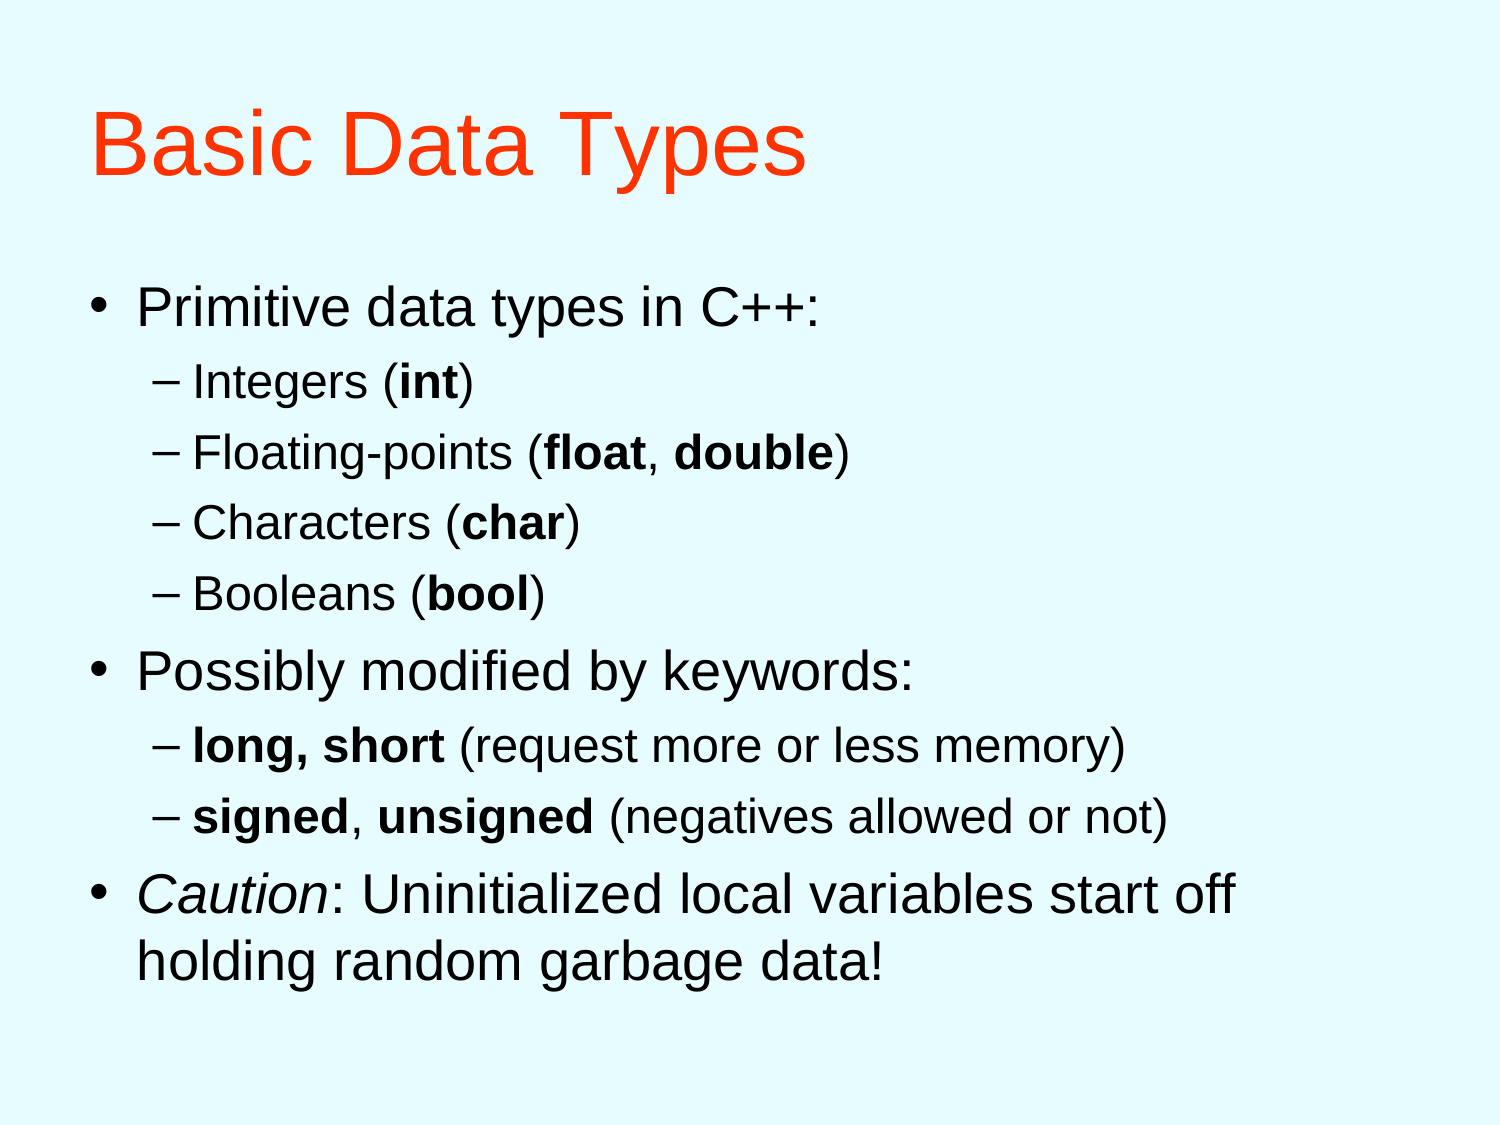

# Basic Data Types
Primitive data types in C++:
Integers (int)
Floating-points (float, double)
Characters (char)
Booleans (bool)
Possibly modified by keywords:
long, short (request more or less memory)
signed, unsigned (negatives allowed or not)
Caution: Uninitialized local variables start off holding random garbage data!